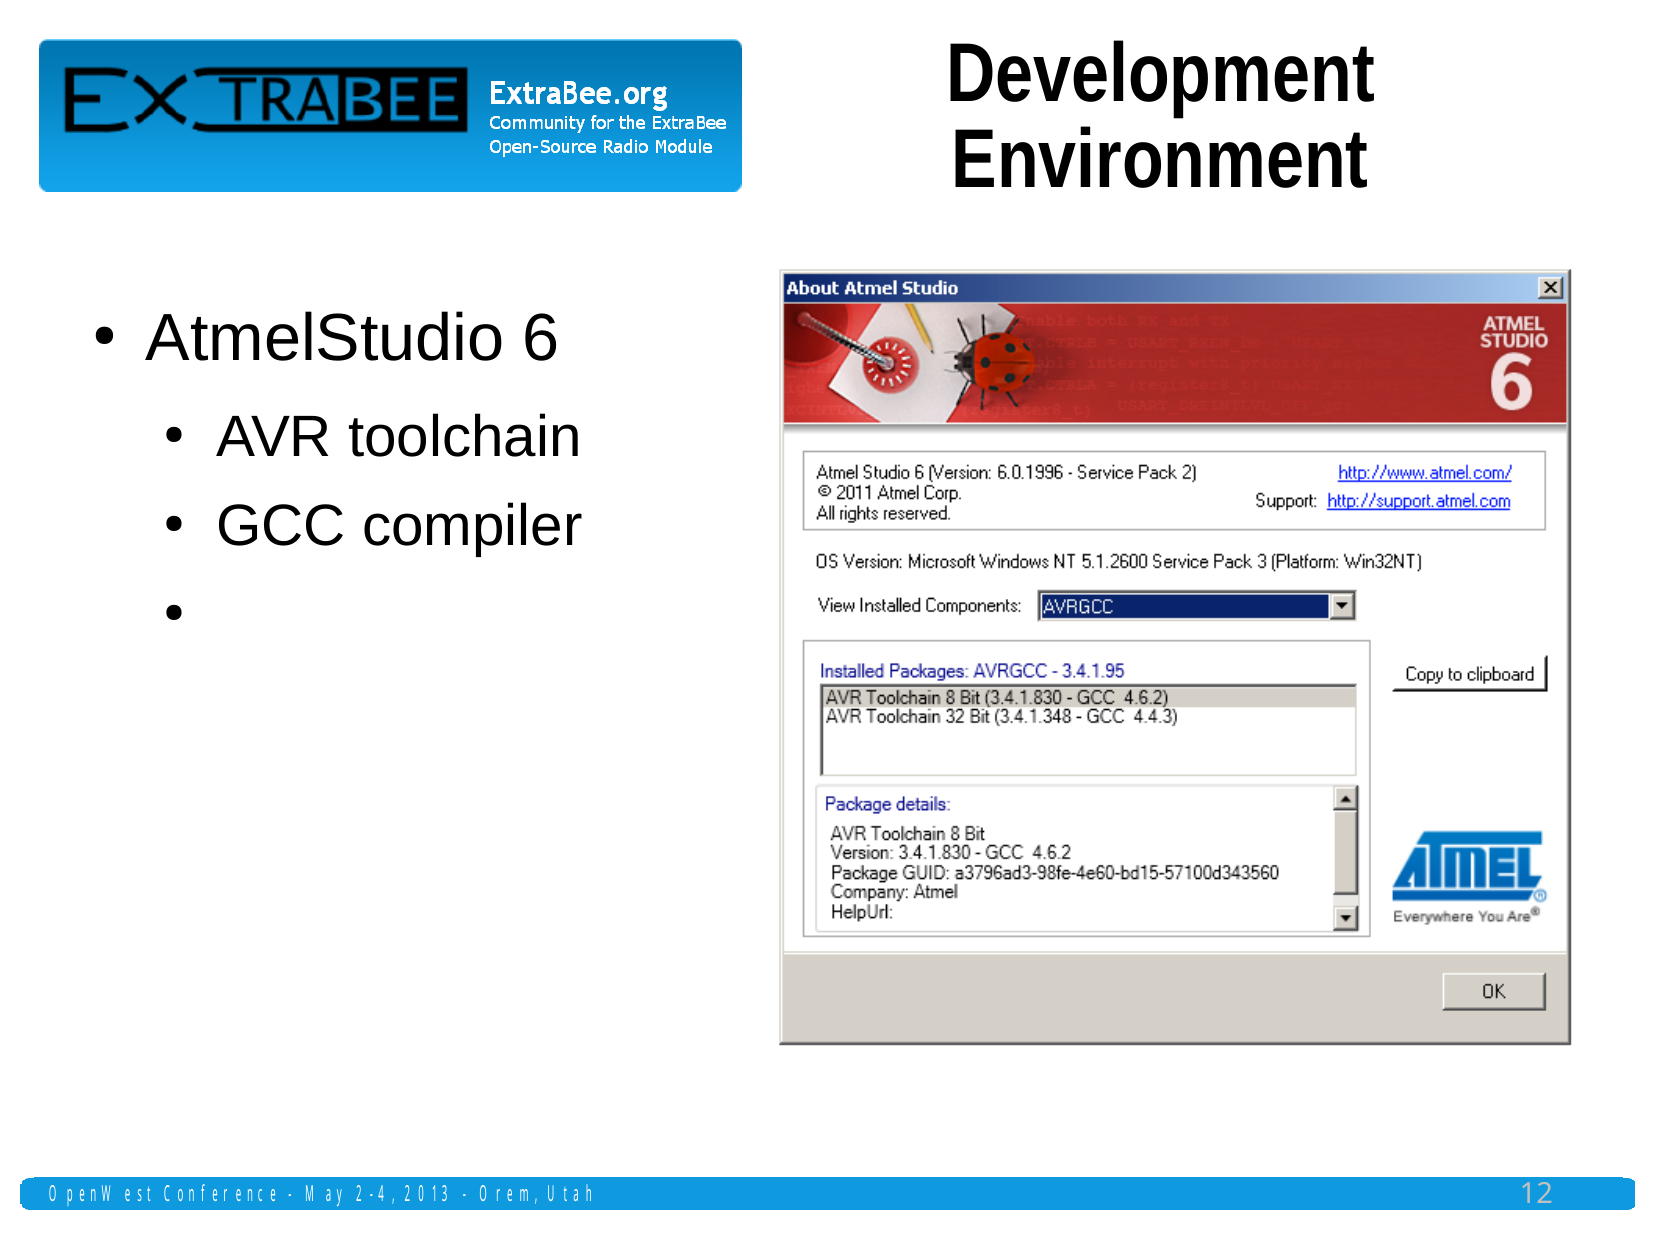

# Development Environment
AtmelStudio 6
AVR toolchain
GCC compiler